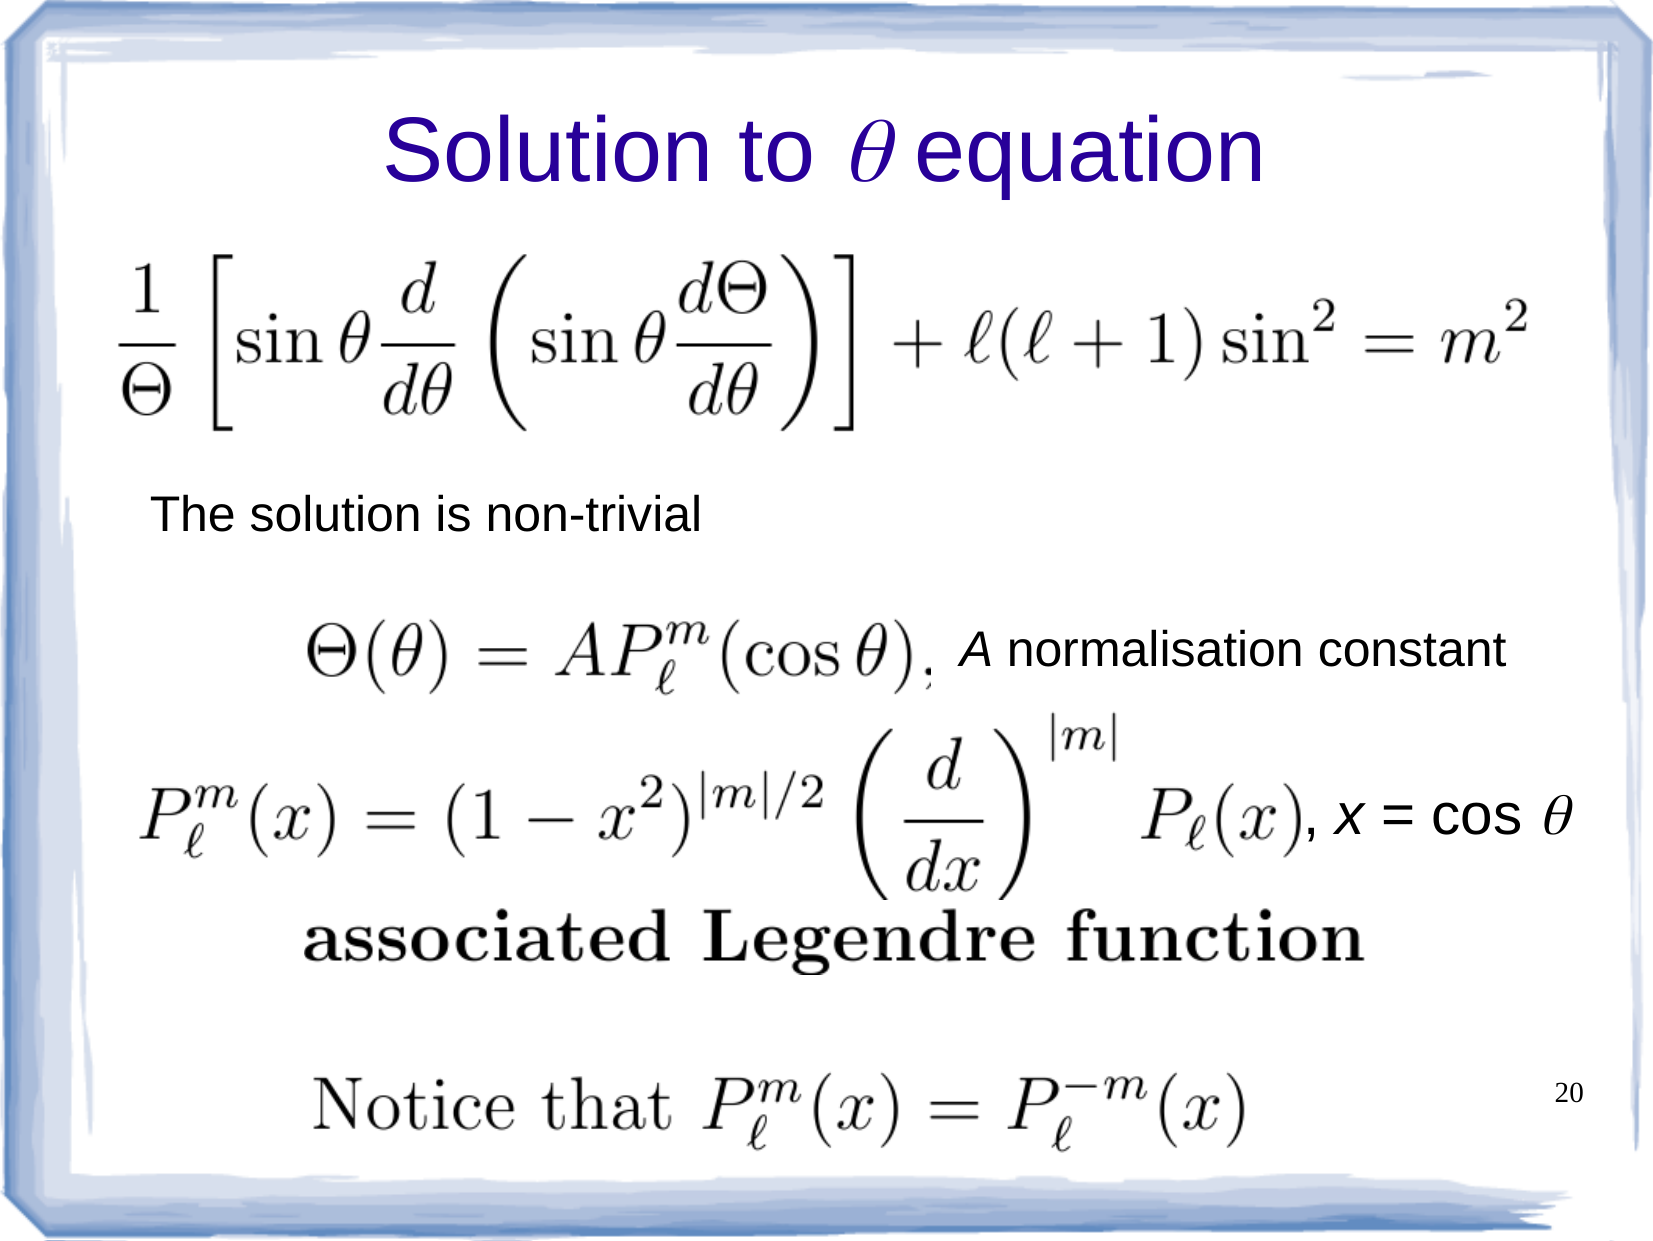

# Solution to q equation
The solution is non-trivial
A normalisation constant
 , x = cos q
20